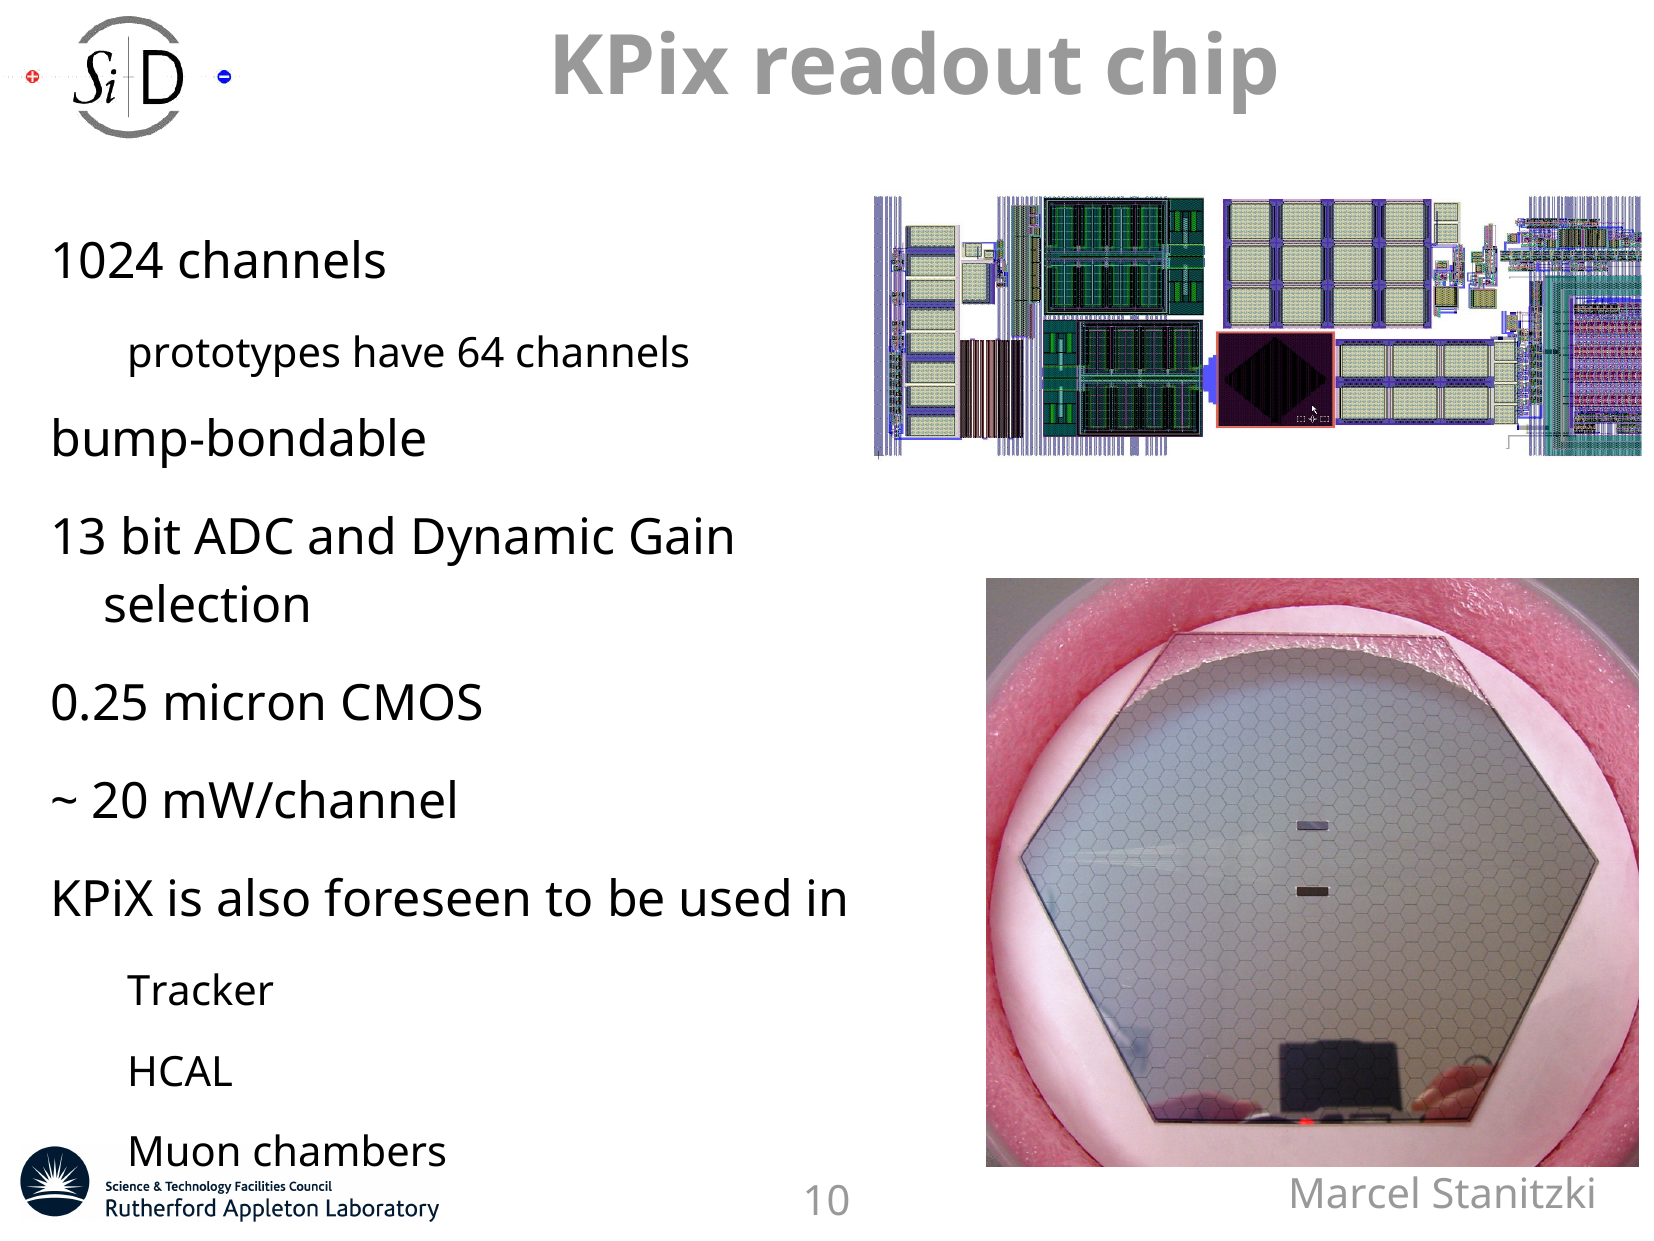

# KPix readout chip
1024 channels
prototypes have 64 channels
bump-bondable
13 bit ADC and Dynamic Gain
selection
0.25 micron CMOS
~ 20 mW/channel
KPiX is also foreseen to be used in
Tracker
HCAL
Muon chambers